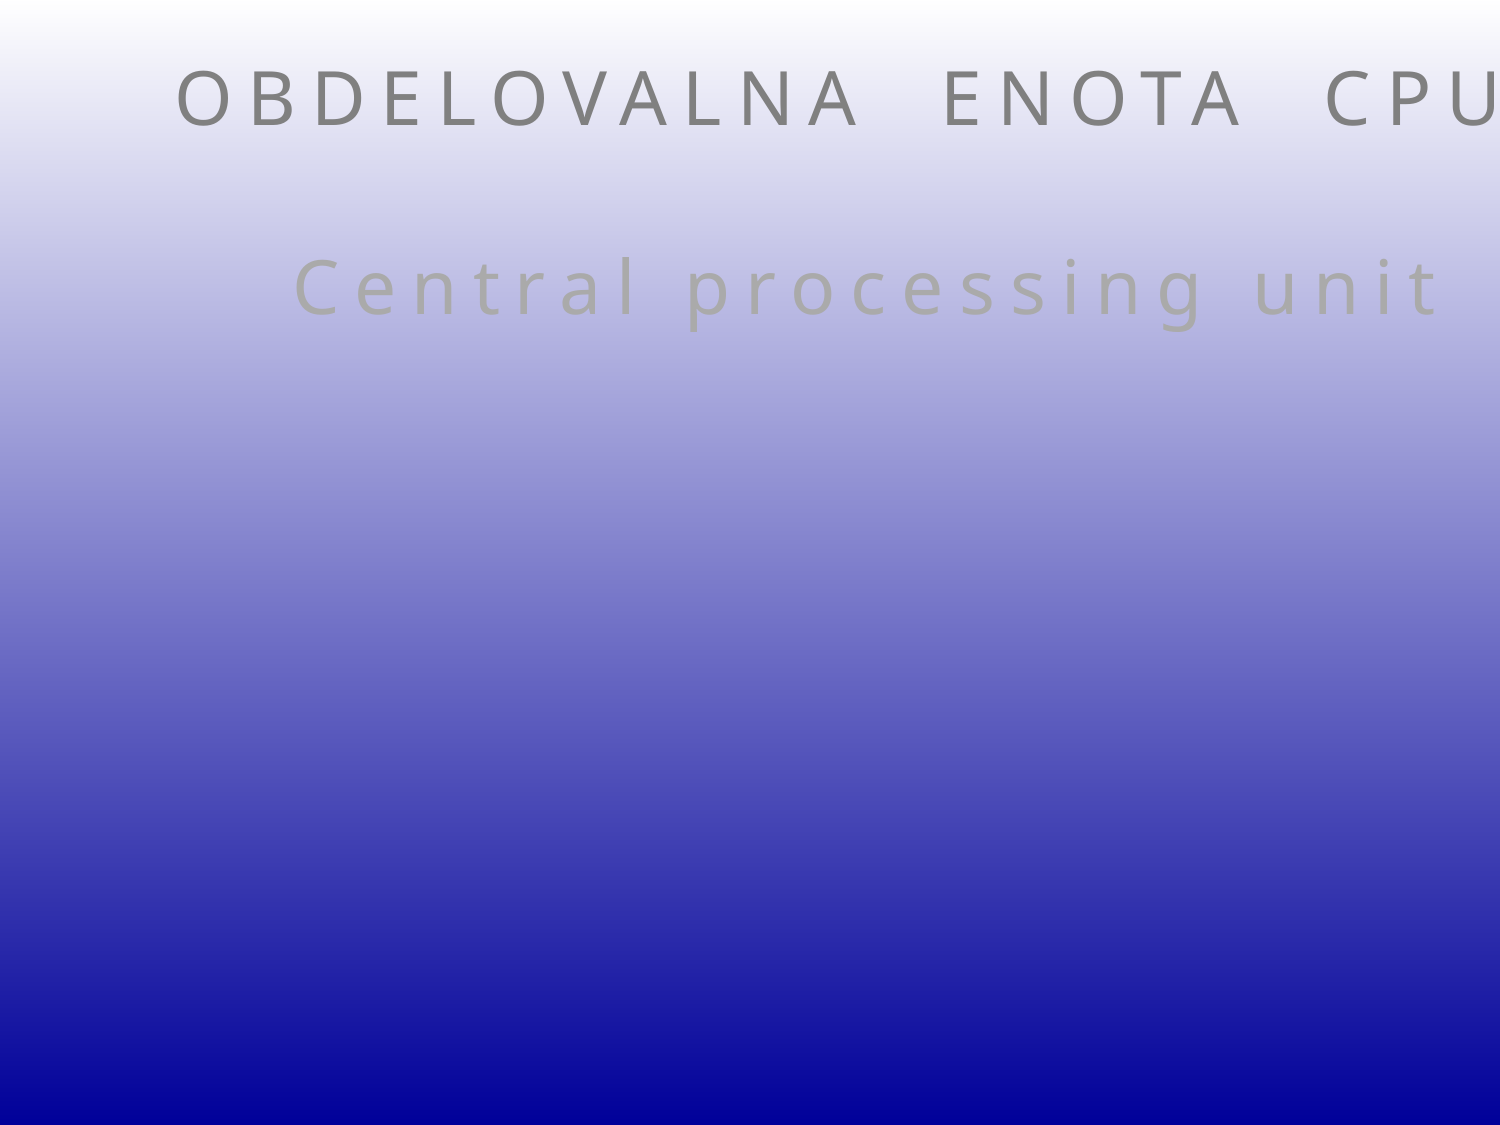

OBDELOVALNA ENOTA CPU
Central processing unit
#